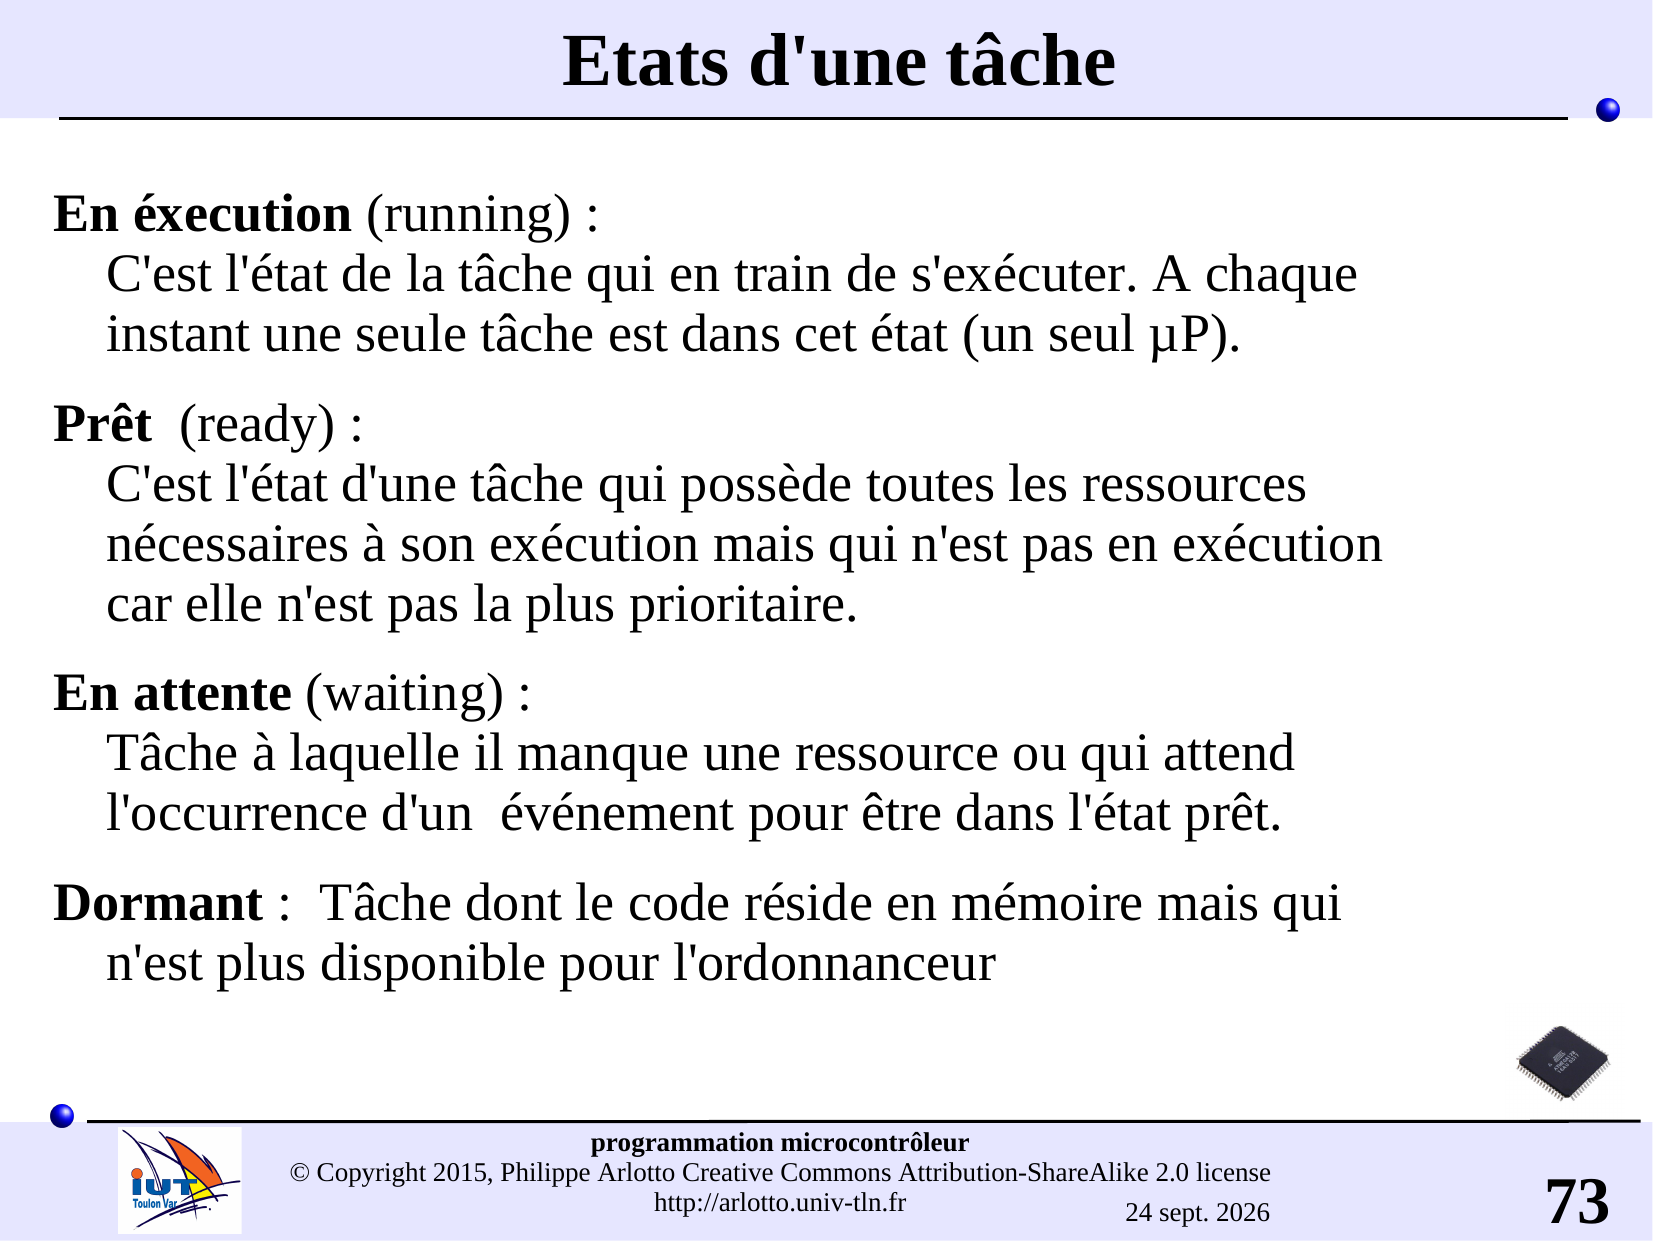

# Etats d'une tâche
En éxecution (running) :
C'est l'état de la tâche qui en train de s'exécuter. A chaque instant une seule tâche est dans cet état (un seul µP).
Prêt (ready) :
C'est l'état d'une tâche qui possède toutes les ressources nécessaires à son exécution mais qui n'est pas en exécution car elle n'est pas la plus prioritaire.
En attente (waiting) :
Tâche à laquelle il manque une ressource ou qui attend l'occurrence d'un événement pour être dans l'état prêt.
Dormant : Tâche dont le code réside en mémoire mais qui n'est plus disponible pour l'ordonnanceur